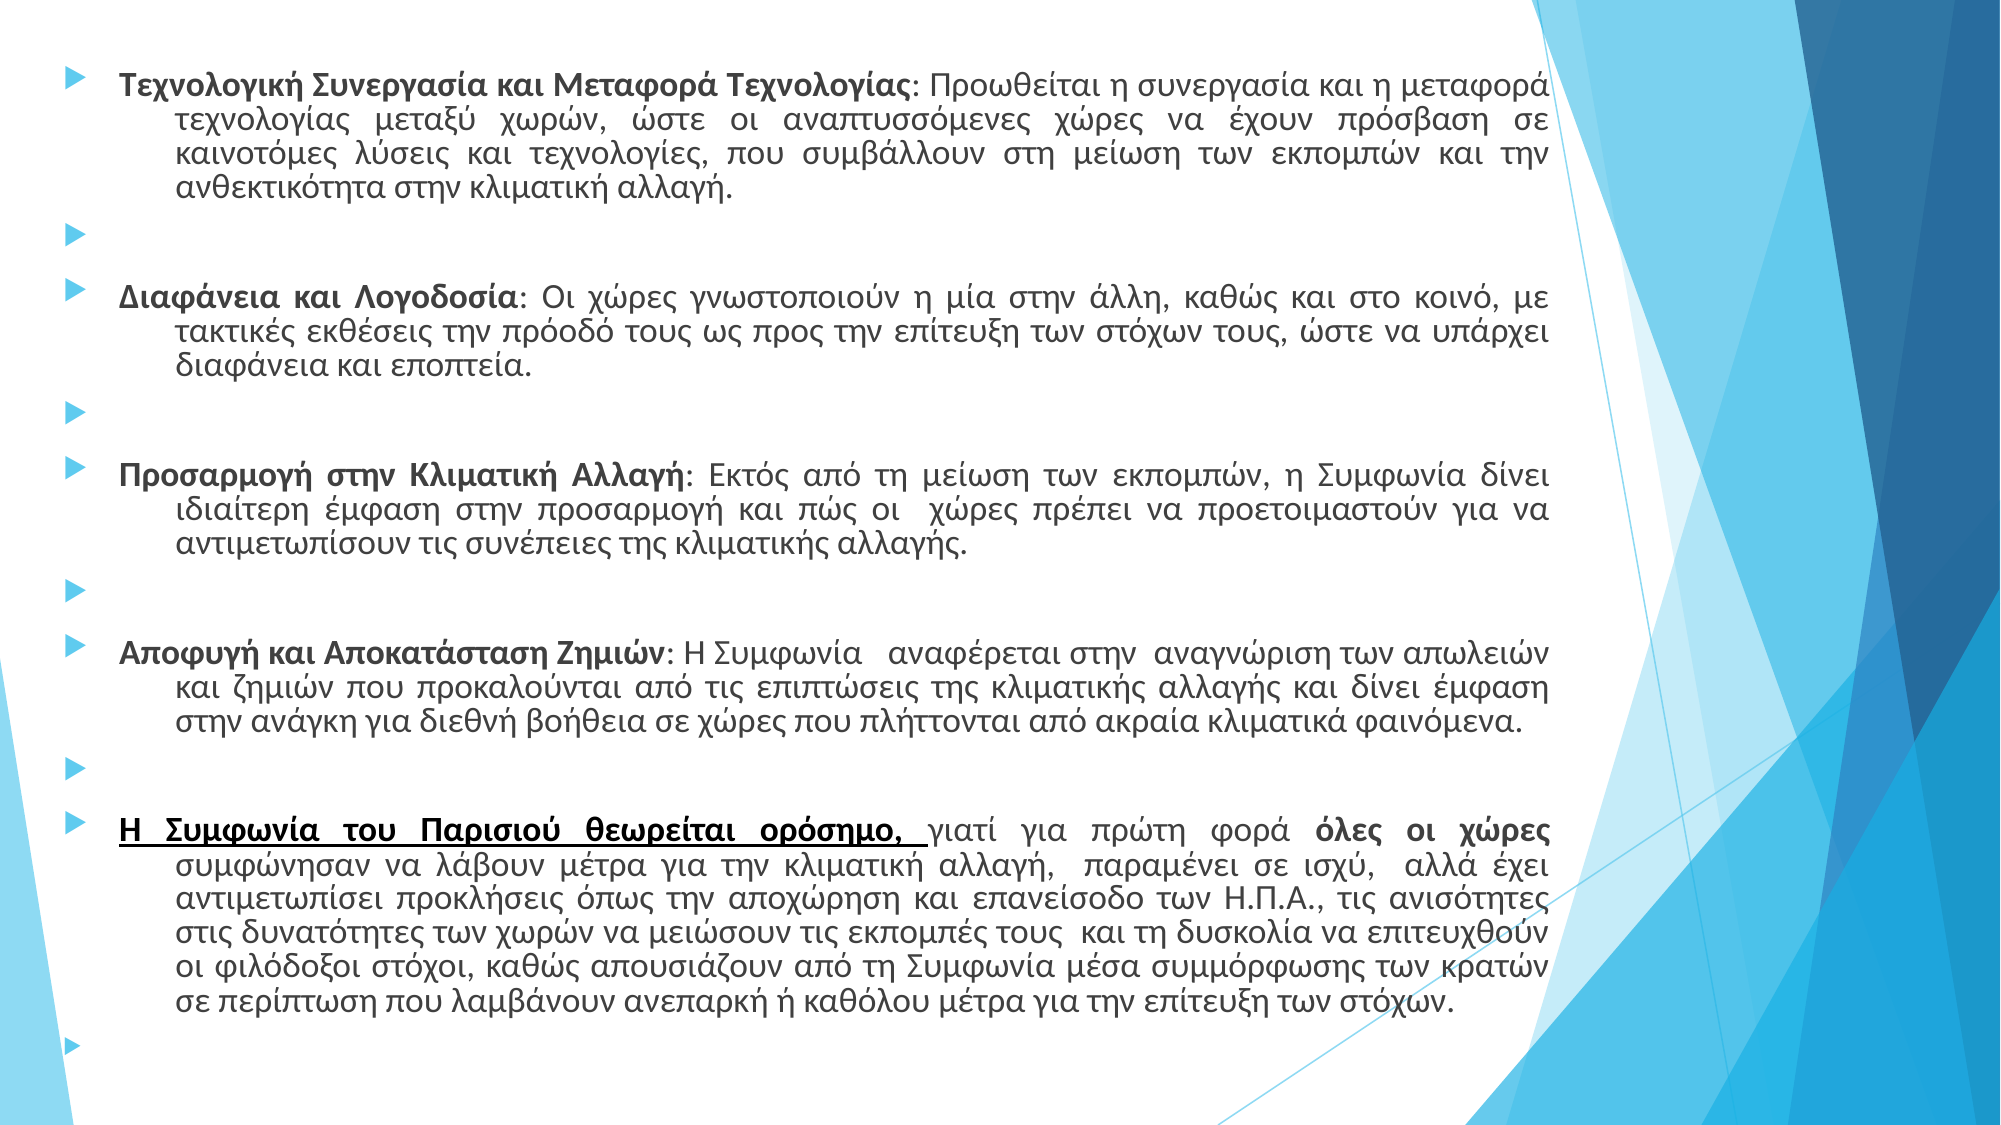

#
Τεχνολογική Συνεργασία και Μεταφορά Τεχνολογίας: Προωθείται η συνεργασία και η μεταφορά τεχνολογίας μεταξύ χωρών, ώστε οι αναπτυσσόμενες χώρες να έχουν πρόσβαση σε καινοτόμες λύσεις και τεχνολογίες, που συμβάλλουν στη μείωση των εκπομπών και την ανθεκτικότητα στην κλιματική αλλαγή.
Διαφάνεια και Λογοδοσία: Οι χώρες γνωστοποιούν η μία στην άλλη, καθώς και στο κοινό, με τακτικές εκθέσεις την πρόοδό τους ως προς την επίτευξη των στόχων τους, ώστε να υπάρχει διαφάνεια και εποπτεία.
Προσαρμογή στην Κλιματική Αλλαγή: Εκτός από τη μείωση των εκπομπών, η Συμφωνία δίνει ιδιαίτερη έμφαση στην προσαρμογή και πώς οι χώρες πρέπει να προετοιμαστούν για να αντιμετωπίσουν τις συνέπειες της κλιματικής αλλαγής.
Αποφυγή και Αποκατάσταση Ζημιών: Η Συμφωνία αναφέρεται στην αναγνώριση των απωλειών και ζημιών που προκαλούνται από τις επιπτώσεις της κλιματικής αλλαγής και δίνει έμφαση στην ανάγκη για διεθνή βοήθεια σε χώρες που πλήττονται από ακραία κλιματικά φαινόμενα.
Η Συμφωνία του Παρισιού θεωρείται ορόσημο, γιατί για πρώτη φορά όλες οι χώρες συμφώνησαν να λάβουν μέτρα για την κλιματική αλλαγή, παραμένει σε ισχύ, αλλά έχει αντιμετωπίσει προκλήσεις όπως την αποχώρηση και επανείσοδο των Η.Π.Α., τις ανισότητες στις δυνατότητες των χωρών να μειώσουν τις εκπομπές τους και τη δυσκολία να επιτευχθούν οι φιλόδοξοι στόχοι, καθώς απουσιάζουν από τη Συμφωνία μέσα συμμόρφωσης των κρατών σε περίπτωση που λαμβάνουν ανεπαρκή ή καθόλου μέτρα για την επίτευξη των στόχων.